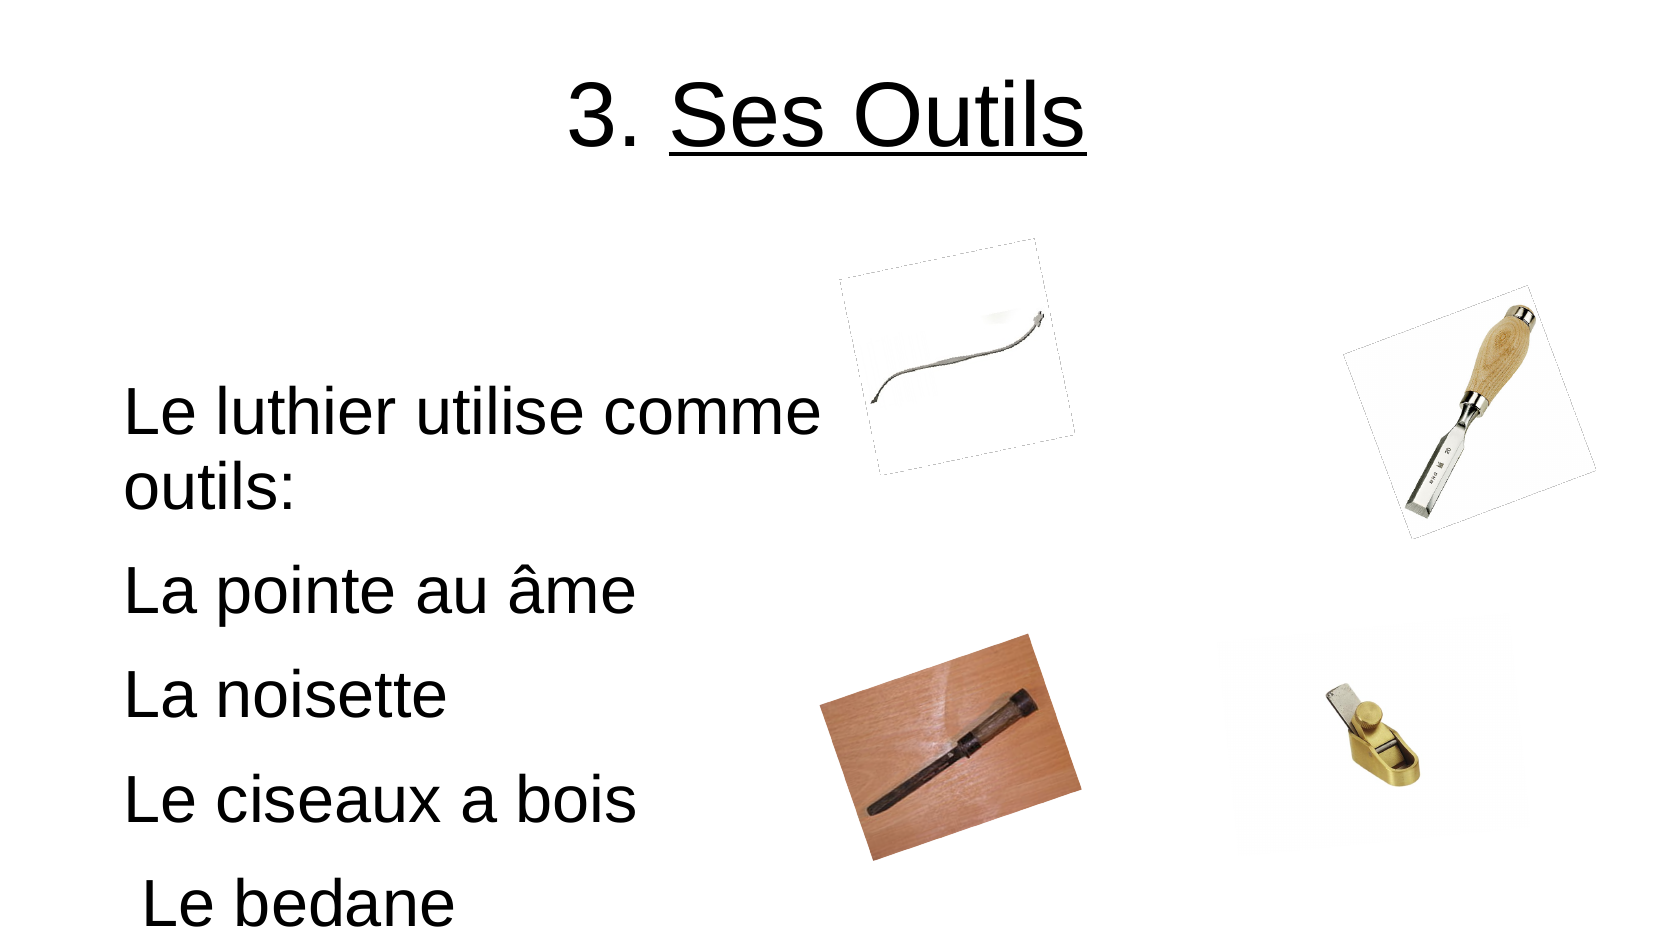

# 3. Ses Outils
Le luthier utilise comme outils:
La pointe au âme
La noisette
Le ciseaux a bois
 Le bedane